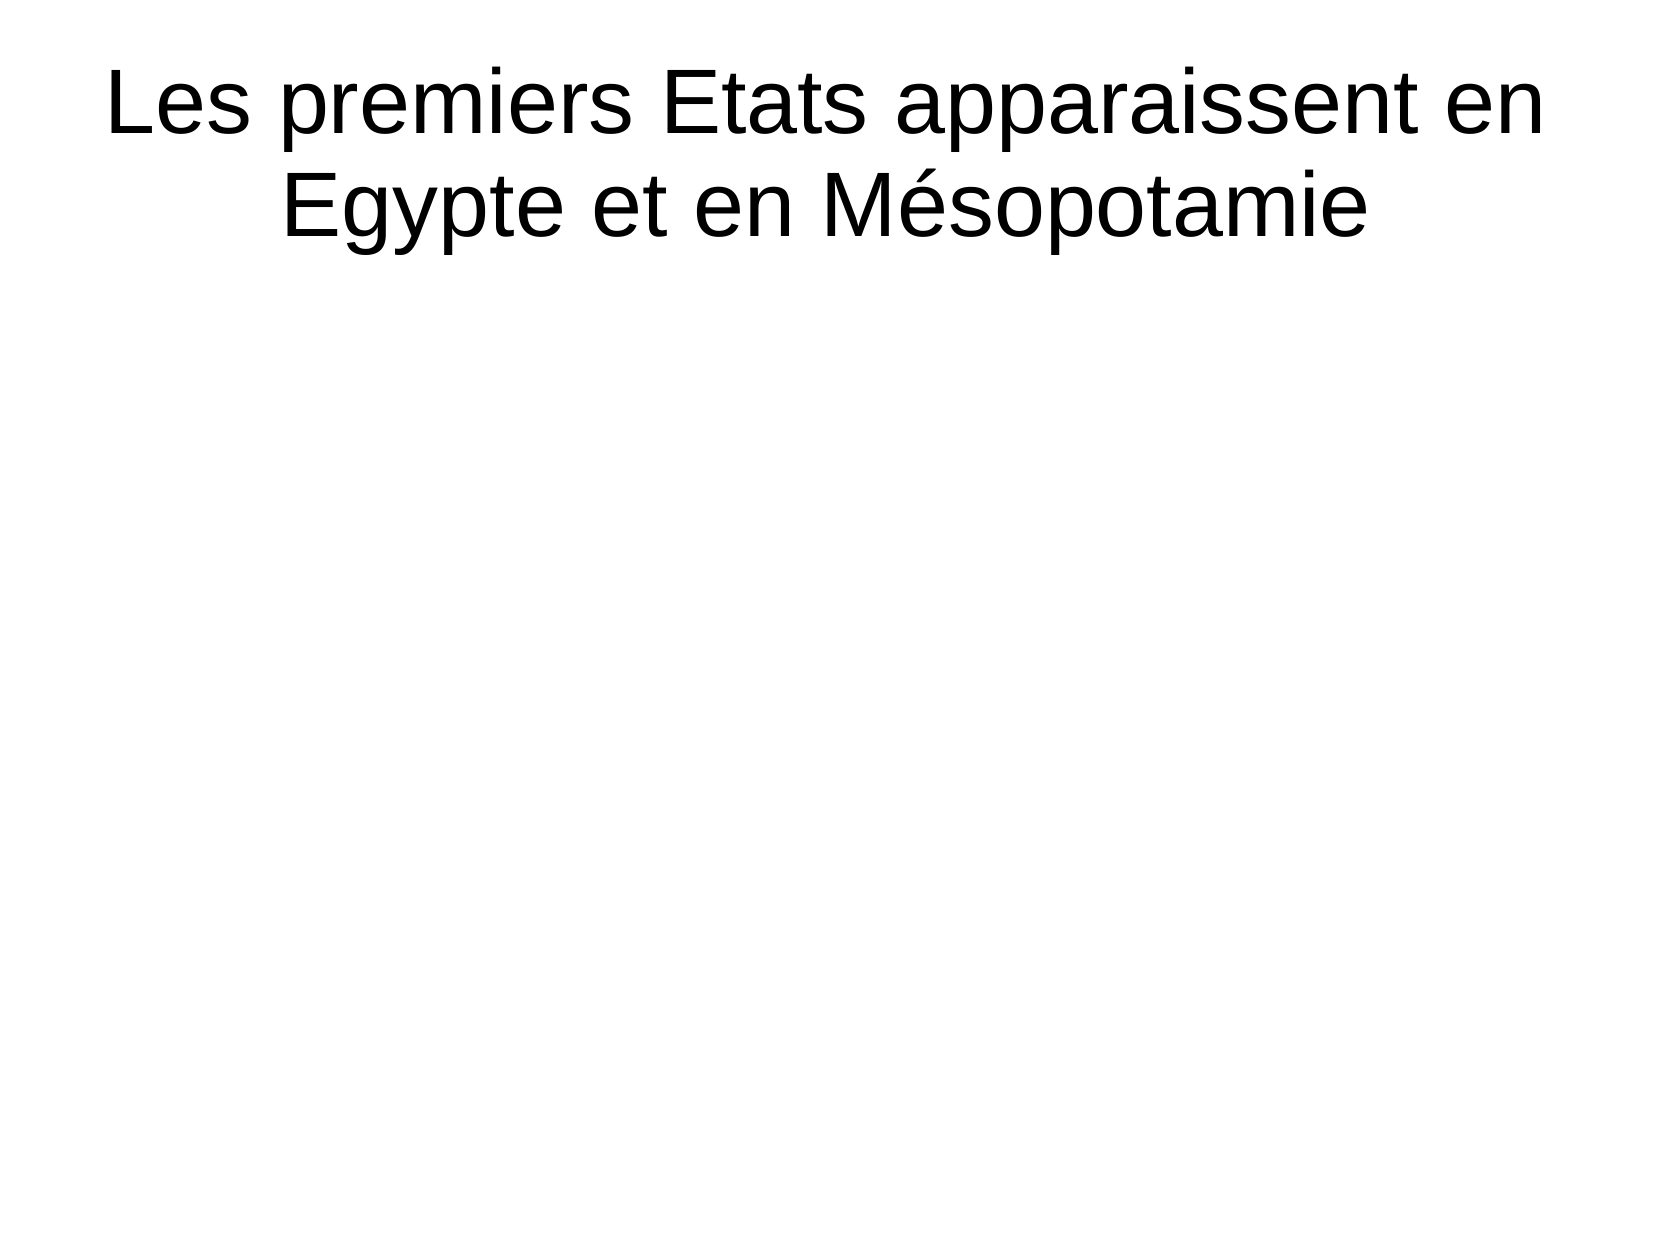

# Les premiers Etats apparaissent en Egypte et en Mésopotamie